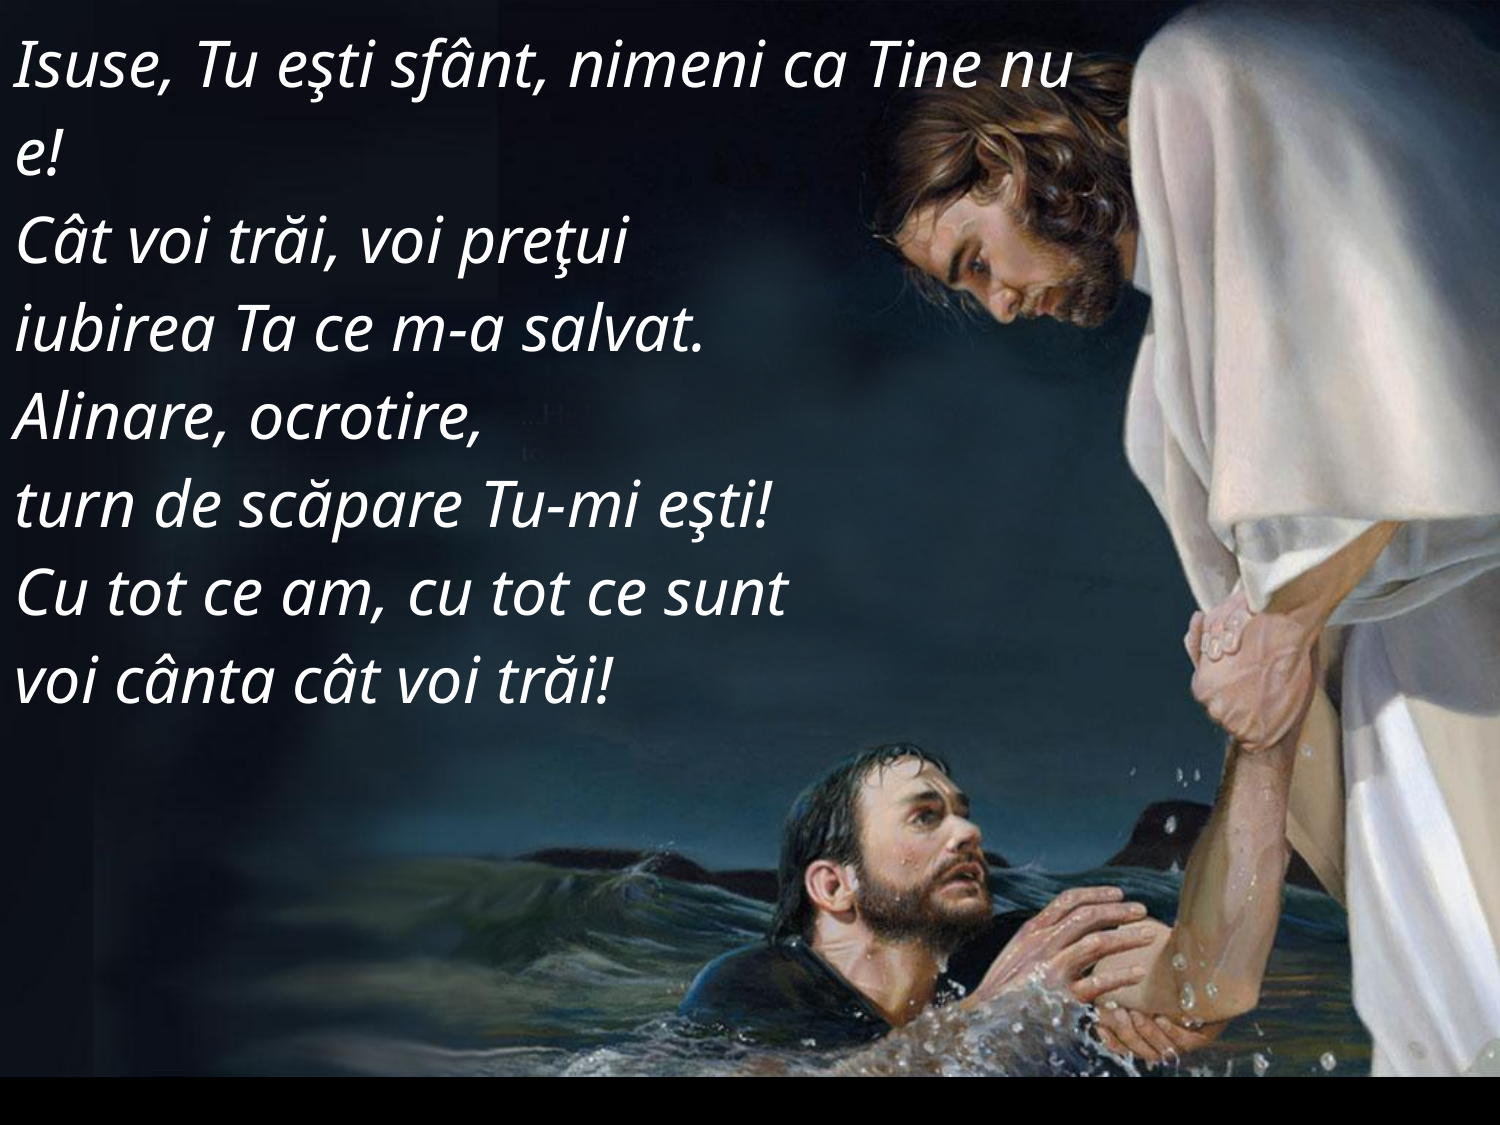

Isuse, Tu eşti sfânt, nimeni ca Tine nu e!
Cât voi trăi, voi preţui
iubirea Ta ce m-a salvat.
Alinare, ocrotire,
turn de scăpare Tu-mi eşti!
Cu tot ce am, cu tot ce sunt
voi cânta cât voi trăi!